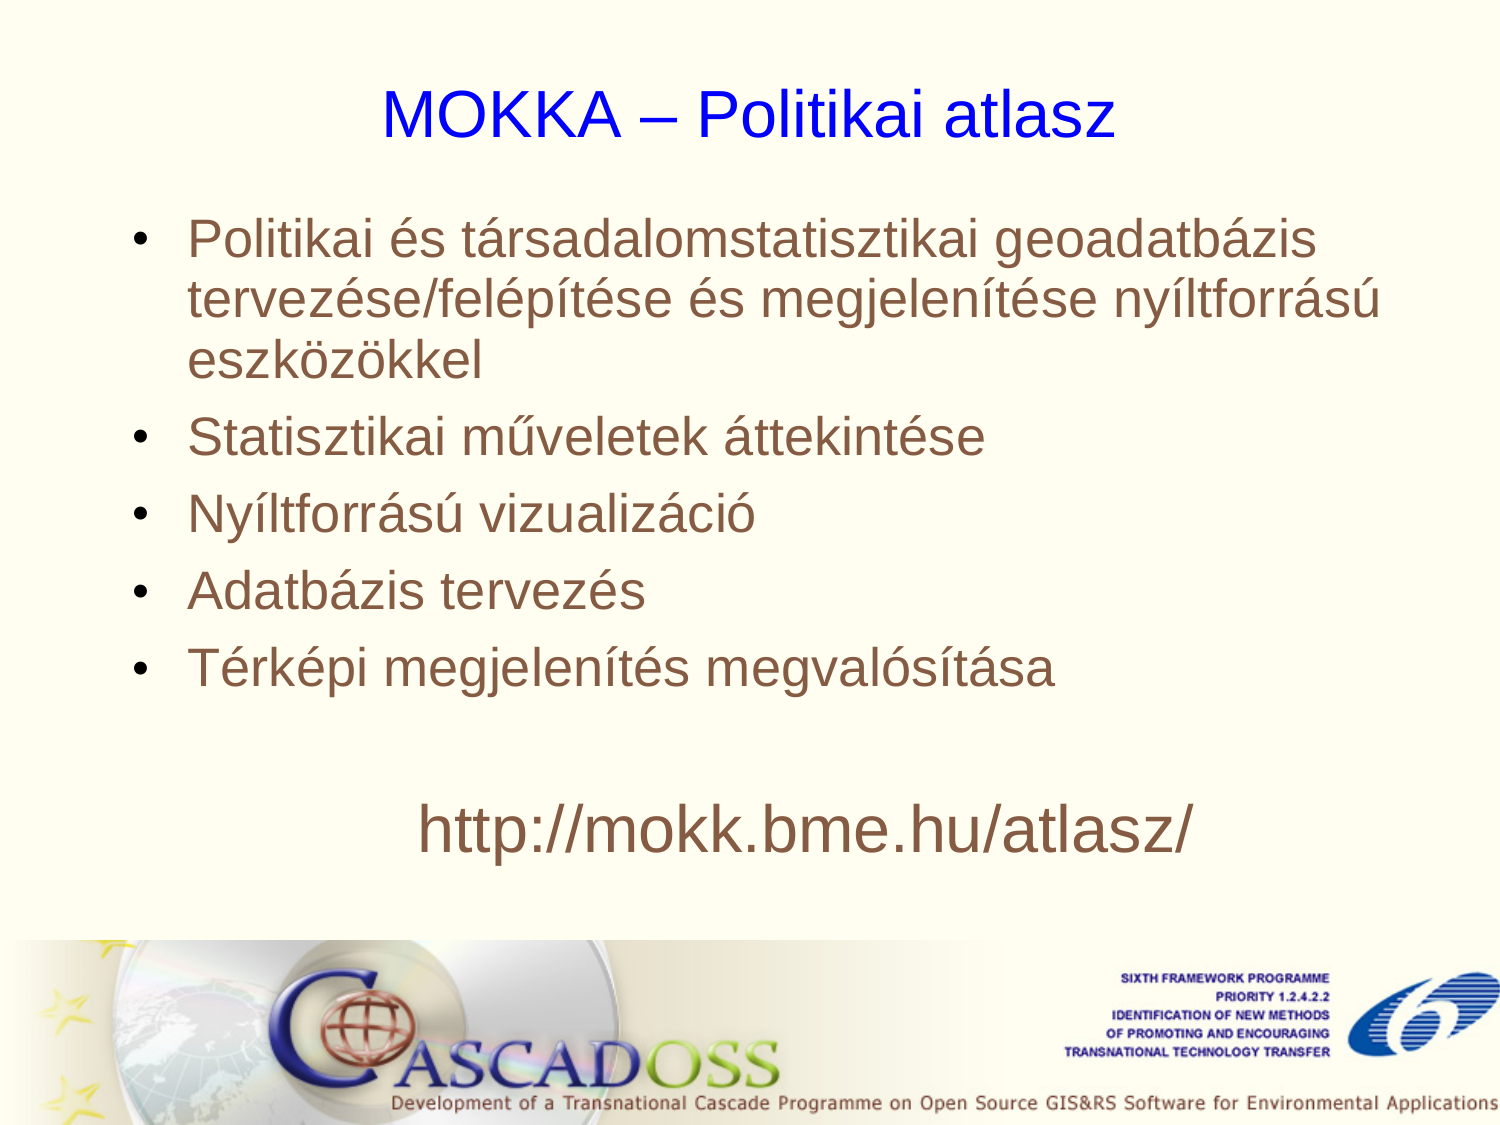

# MOKKA – Politikai atlasz
Politikai és társadalomstatisztikai geoadatbázis tervezése/felépítése és megjelenítése nyíltforrású eszközökkel
Statisztikai műveletek áttekintése
Nyíltforrású vizualizáció
Adatbázis tervezés
Térképi megjelenítés megvalósítása
http://mokk.bme.hu/atlasz/